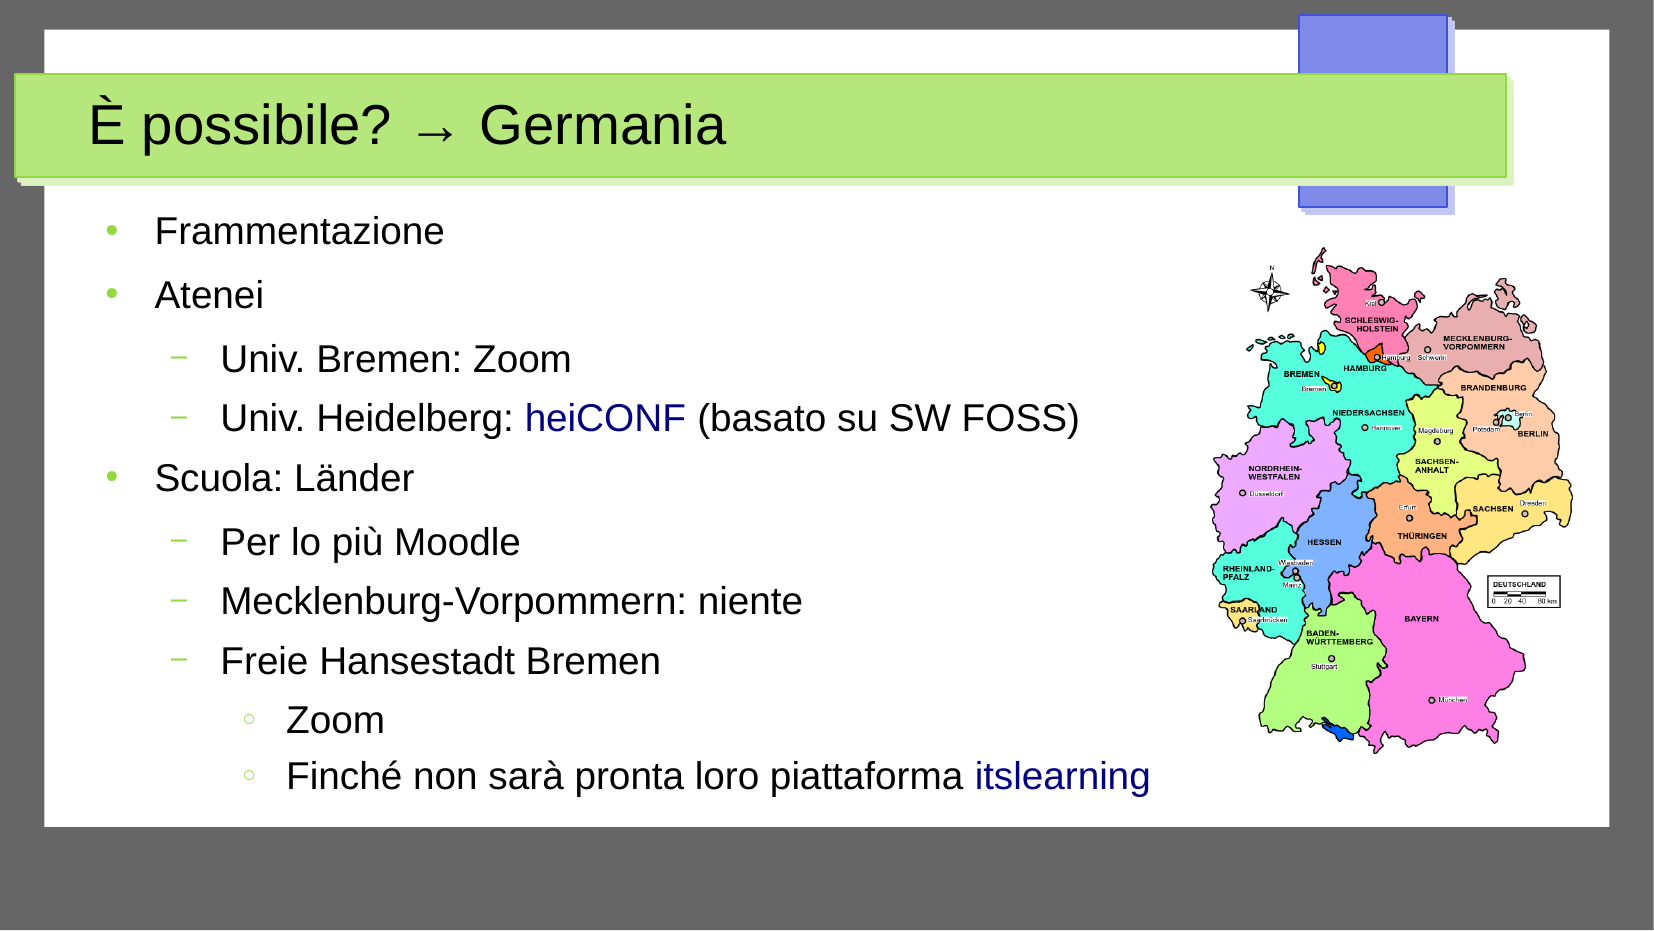

# È possibile? → Germania
Frammentazione
Atenei
Univ. Bremen: Zoom
Univ. Heidelberg: heiCONF (basato su SW FOSS)
Scuola: Länder
Per lo più Moodle
Mecklenburg-Vorpommern: niente
Freie Hansestadt Bremen
Zoom
Finché non sarà pronta loro piattaforma itslearning